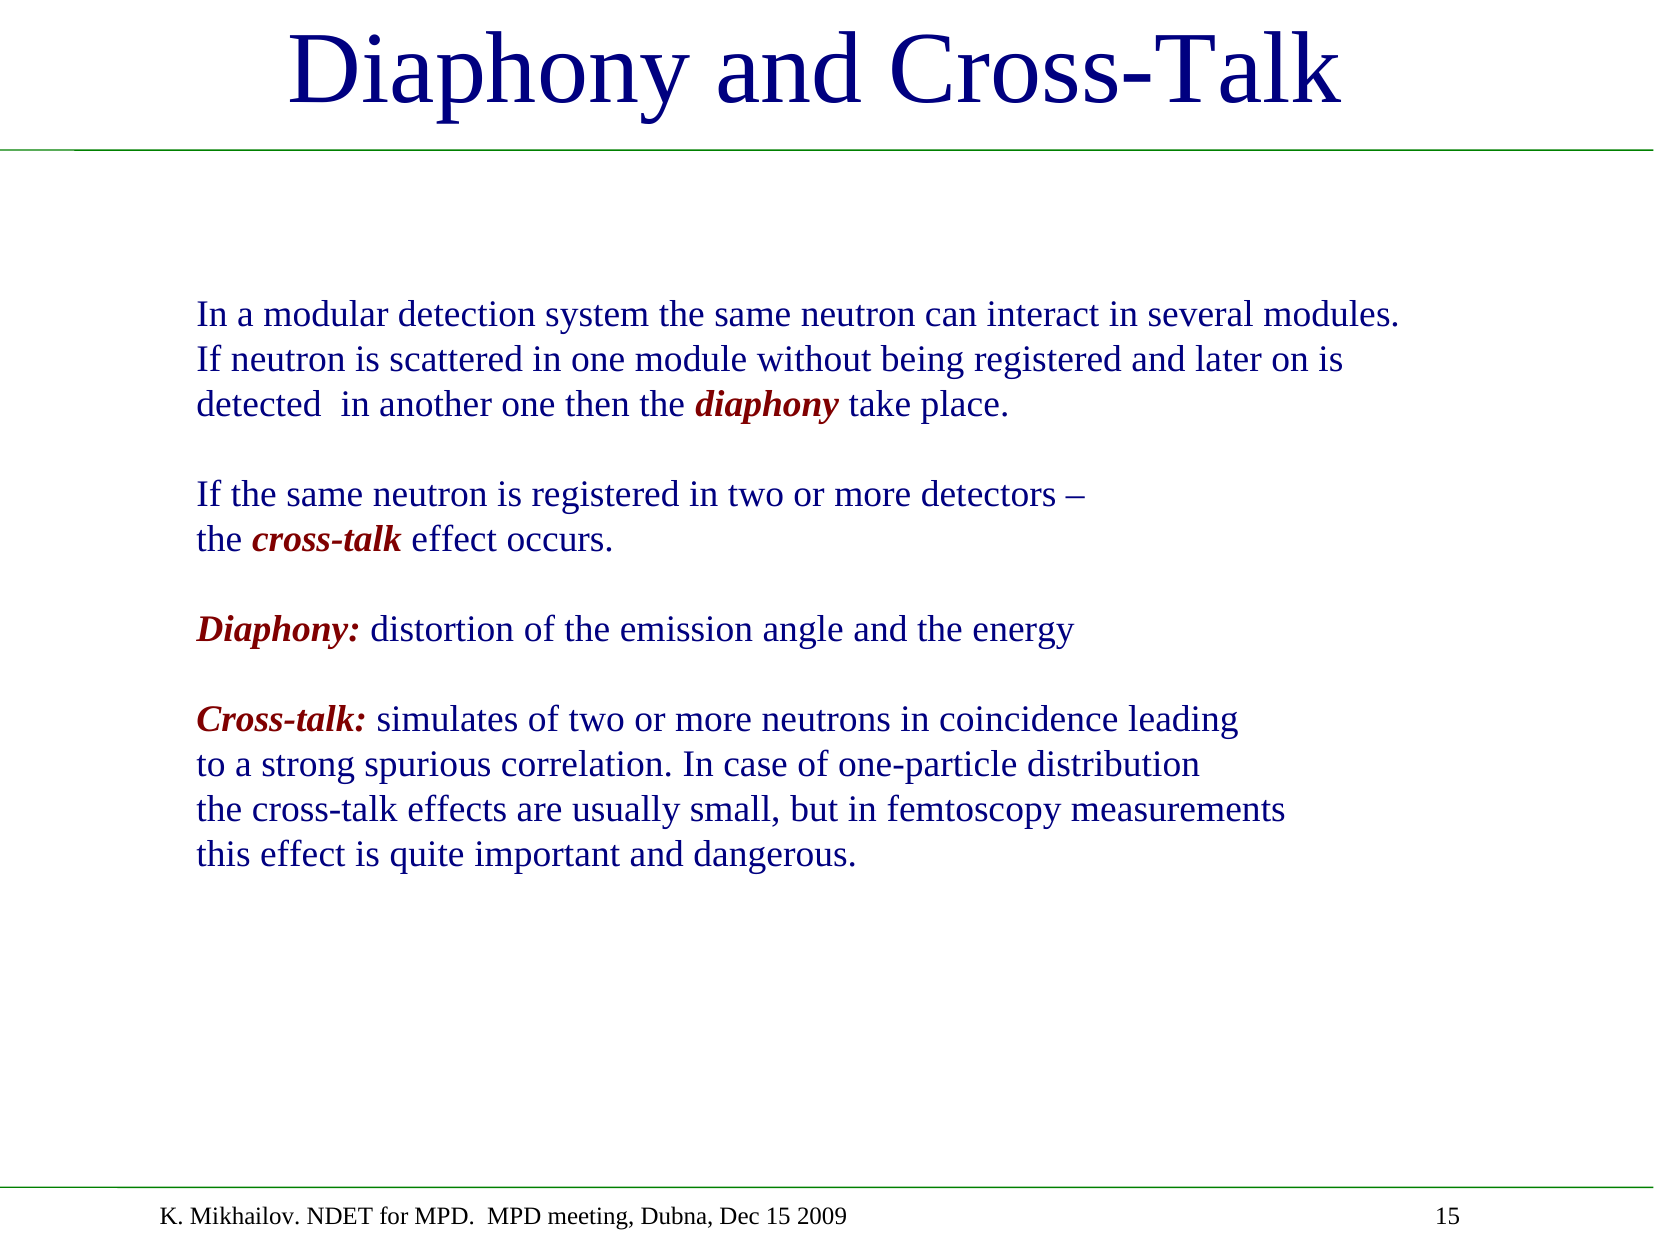

# Diaphony and Cross-Talk
In a modular detection system the same neutron can interact in several modules.
If neutron is scattered in one module without being registered and later on is
detected in another one then the diaphony take place.
If the same neutron is registered in two or more detectors –
the cross-talk effect occurs.
Diaphony: distortion of the emission angle and the energy
Cross-talk: simulates of two or more neutrons in coincidence leading
to a strong spurious correlation. In case of one-particle distribution
the cross-talk effects are usually small, but in femtoscopy measurements
this effect is quite important and dangerous.
K. Mikhailov. NDET for MPD. MPD meeting, Dubna, Dec 15 2009